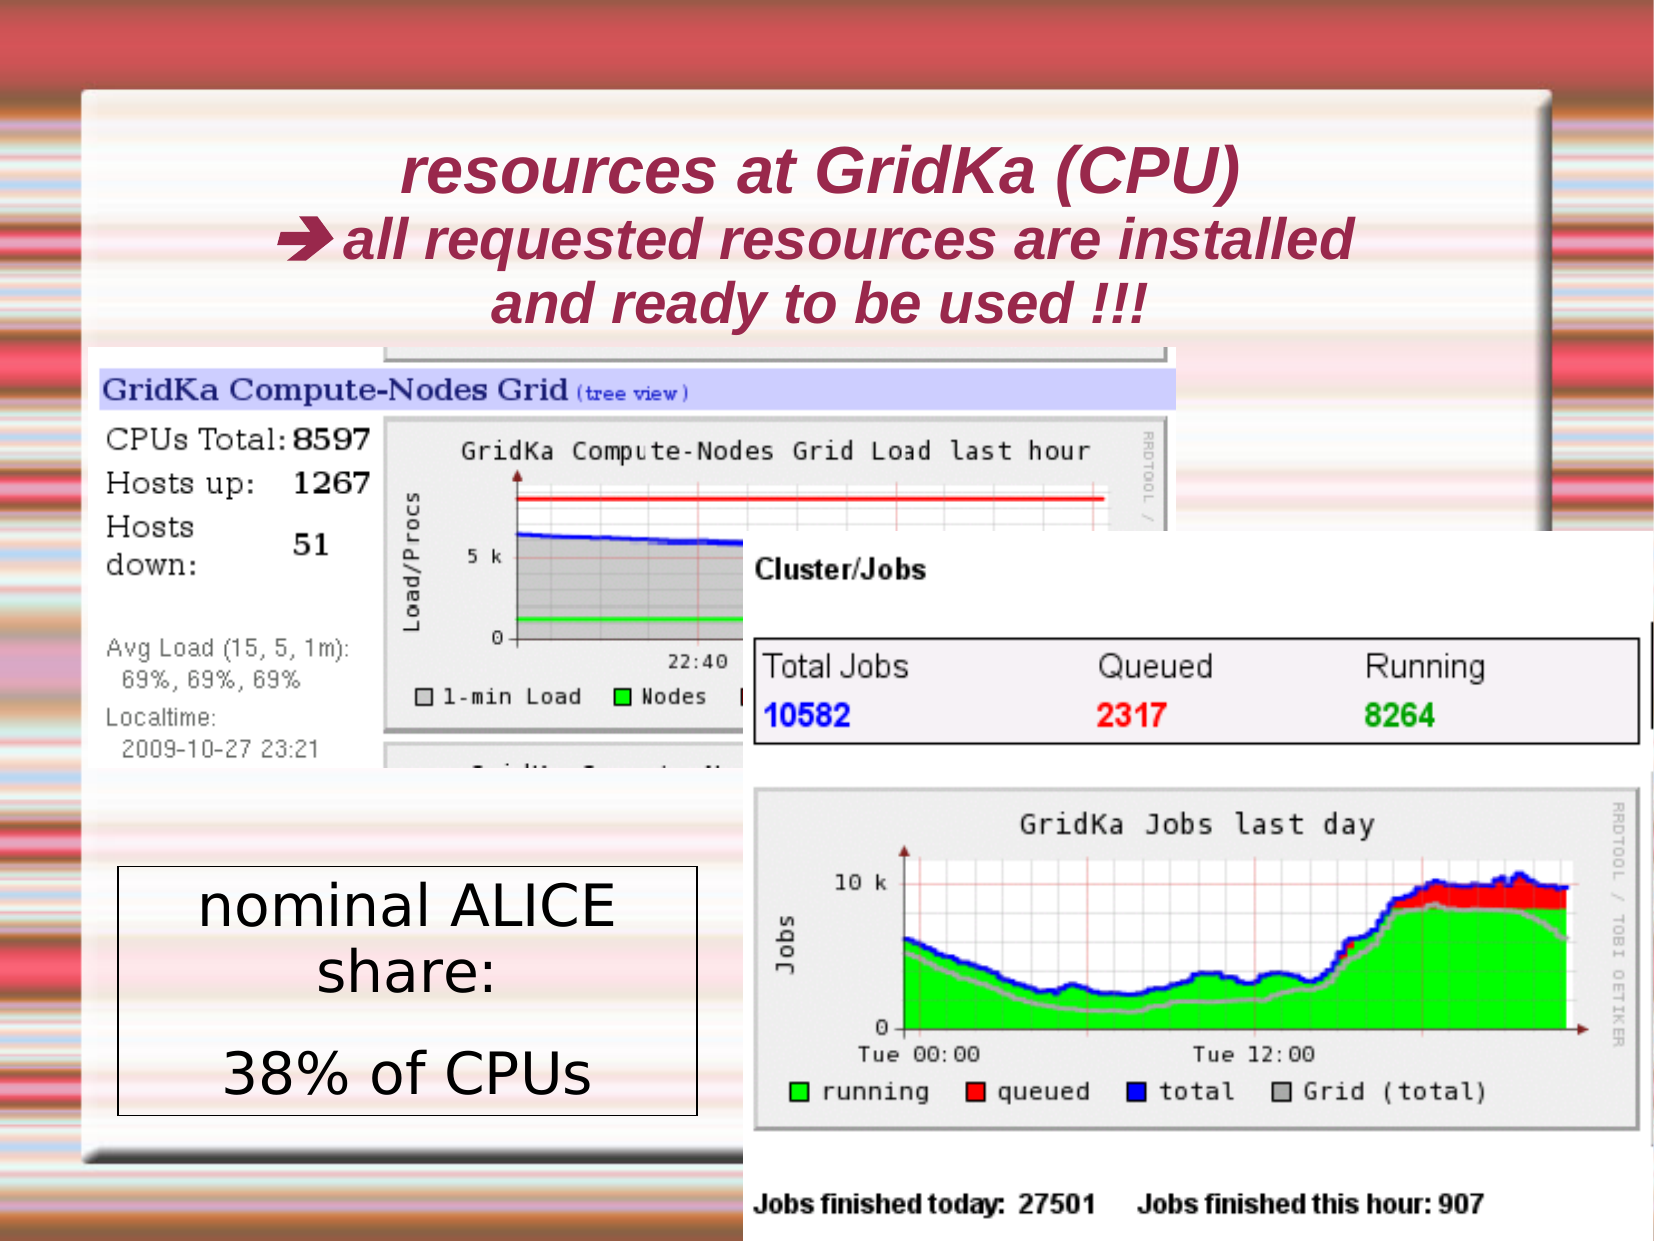

# resources at GridKa (CPU) all requested resources are installed and ready to be used !!!
nominal ALICE share:
38% of CPUs